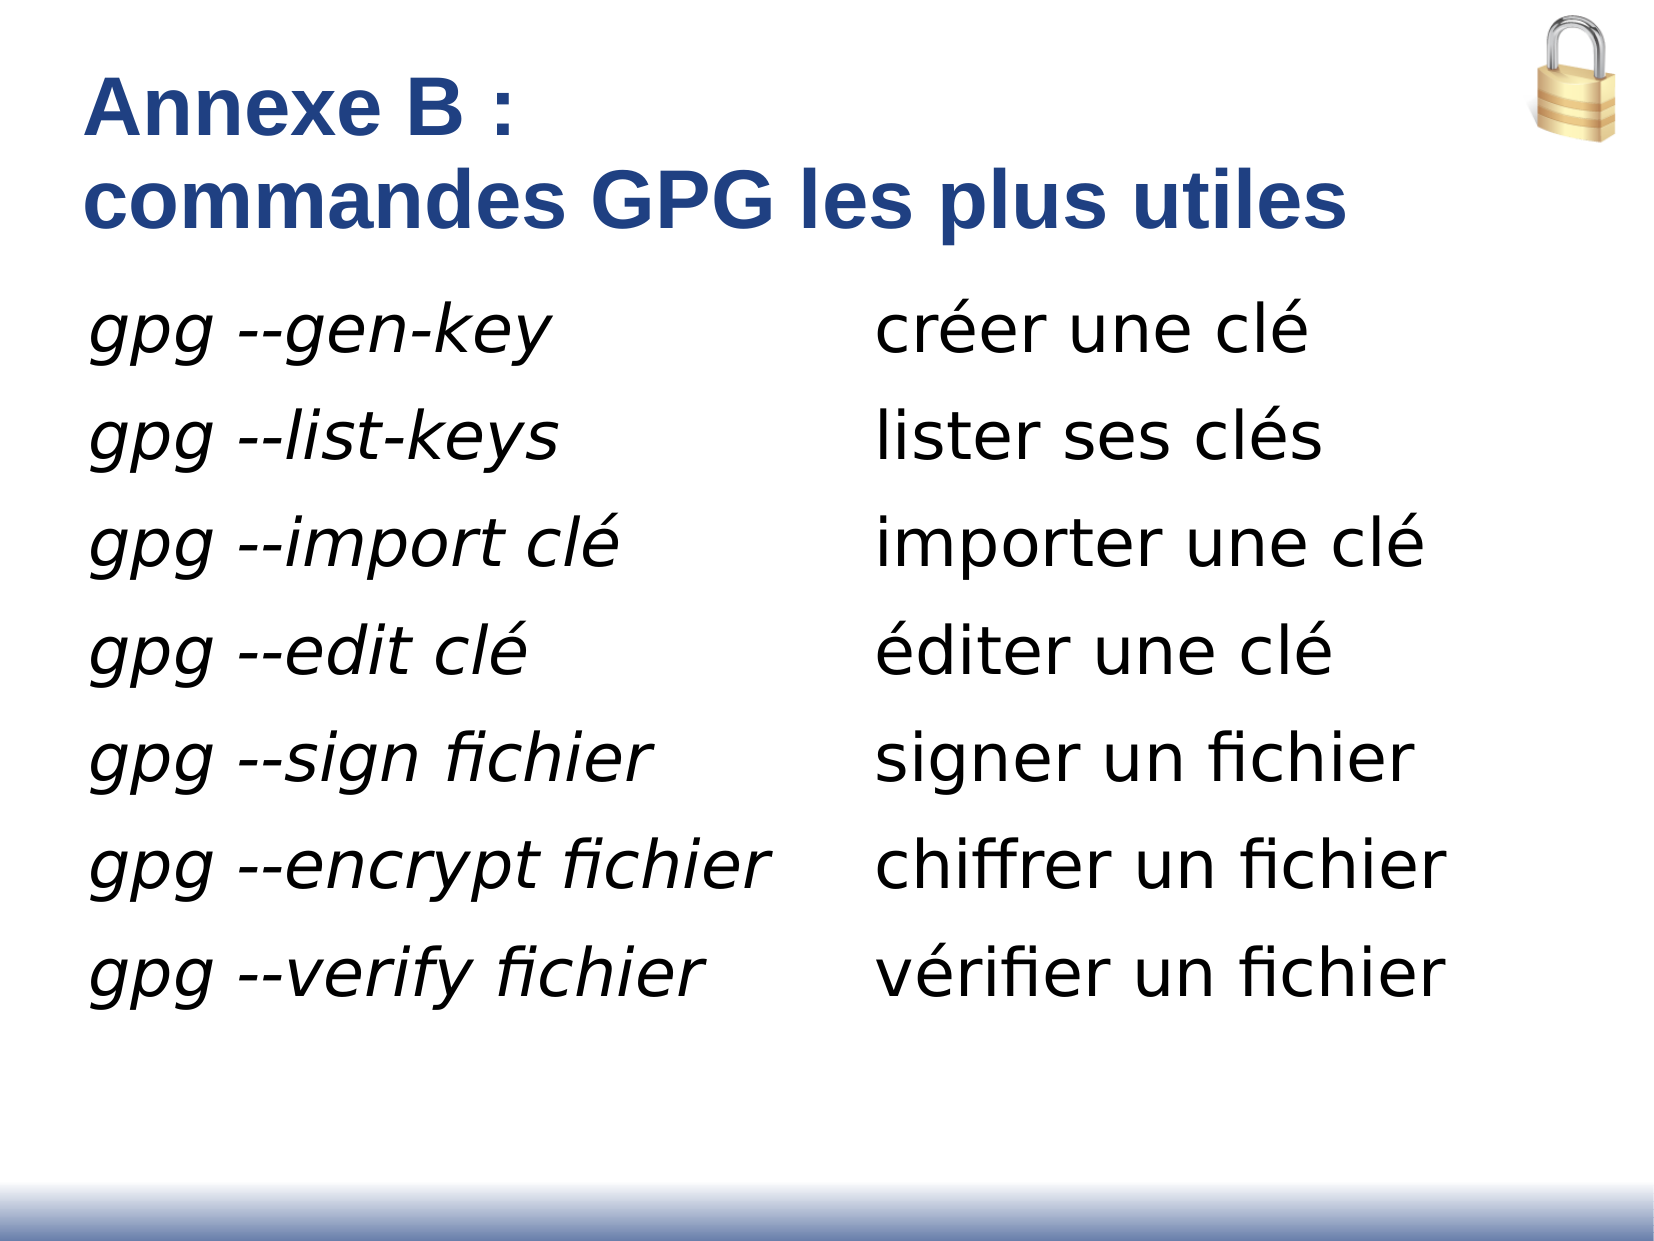

# Annexe B : commandes GPG les plus utiles
gpg --gen-key
gpg --list-keys
gpg --import clé
gpg --edit clé
gpg --sign fichier
gpg --encrypt fichier
gpg --verify fichier
créer une clé
lister ses clés
importer une clé
éditer une clé
signer un fichier
chiffrer un fichier
vérifier un fichier